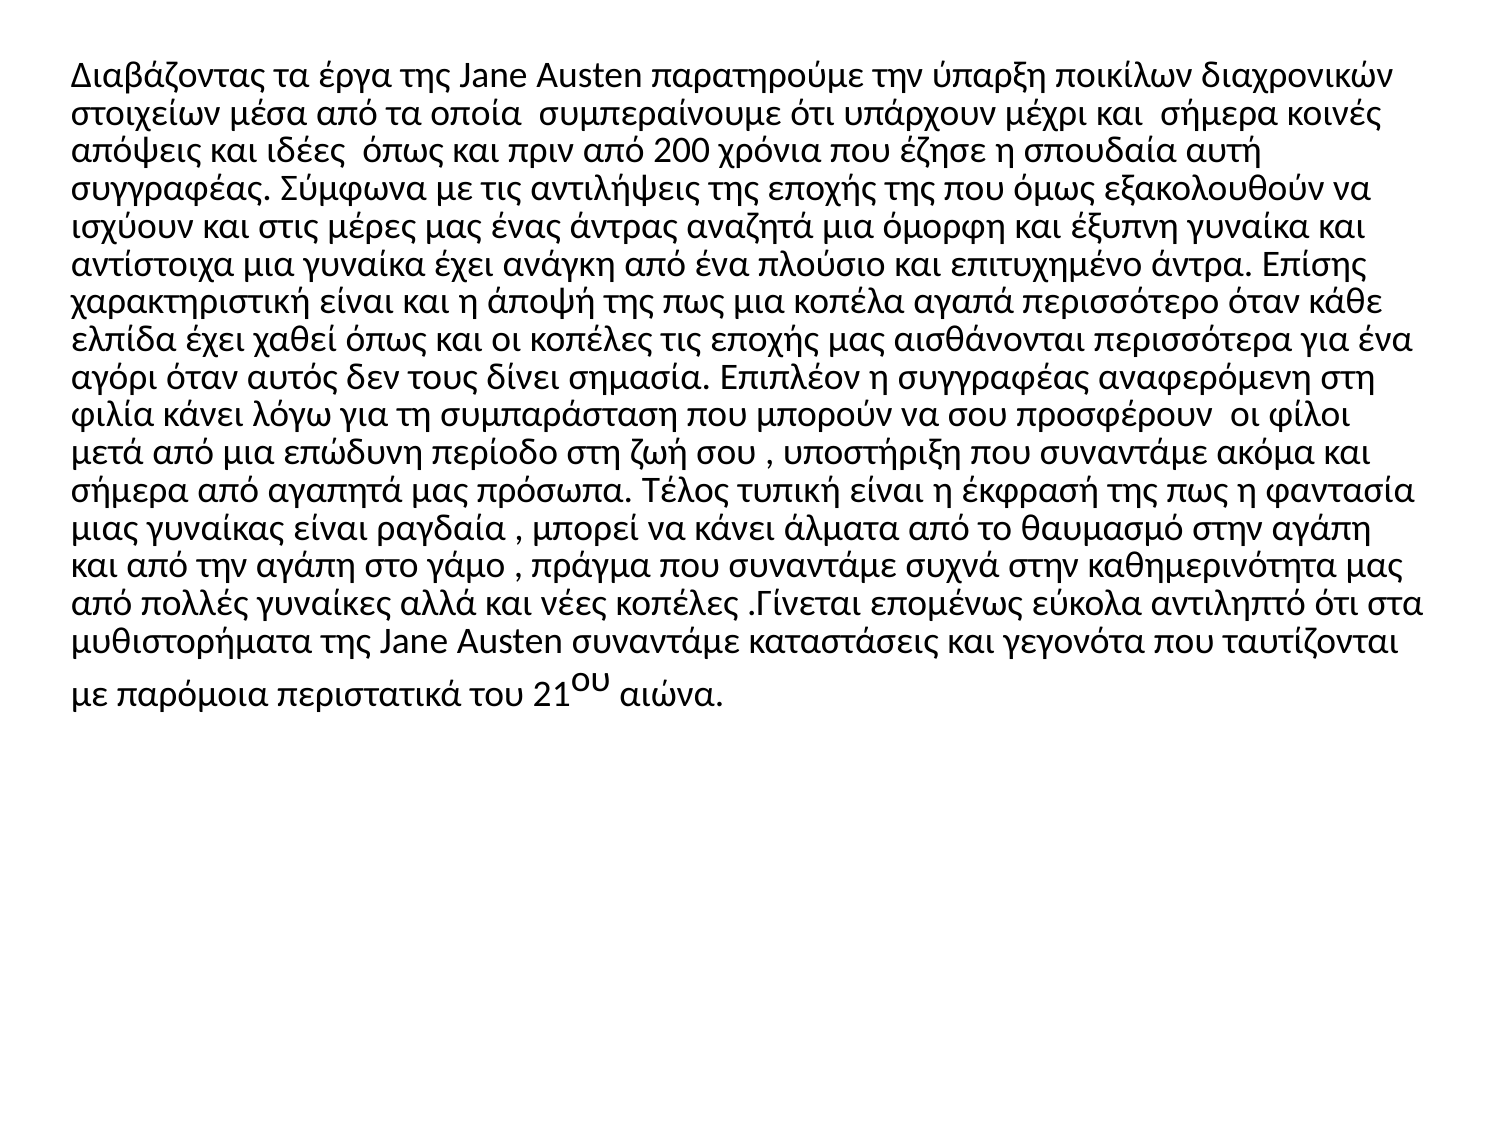

# Διαβάζοντας τα έργα της Jane Austen παρατηρούμε την ύπαρξη ποικίλων διαχρονικών στοιχείων μέσα από τα οποία συμπεραίνουμε ότι υπάρχουν μέχρι και σήμερα κοινές απόψεις και ιδέες όπως και πριν από 200 χρόνια που έζησε η σπουδαία αυτή συγγραφέας. Σύμφωνα με τις αντιλήψεις της εποχής της που όμως εξακολουθούν να ισχύουν και στις μέρες μας ένας άντρας αναζητά μια όμορφη και έξυπνη γυναίκα και αντίστοιχα μια γυναίκα έχει ανάγκη από ένα πλούσιο και επιτυχημένο άντρα. Επίσης χαρακτηριστική είναι και η άποψή της πως μια κοπέλα αγαπά περισσότερο όταν κάθε ελπίδα έχει χαθεί όπως και οι κοπέλες τις εποχής μας αισθάνονται περισσότερα για ένα αγόρι όταν αυτός δεν τους δίνει σημασία. Επιπλέον η συγγραφέας αναφερόμενη στη φιλία κάνει λόγω για τη συμπαράσταση που μπορούν να σου προσφέρουν οι φίλοι μετά από μια επώδυνη περίοδο στη ζωή σου , υποστήριξη που συναντάμε ακόμα και σήμερα από αγαπητά μας πρόσωπα. Τέλος τυπική είναι η έκφρασή της πως η φαντασία μιας γυναίκας είναι ραγδαία , μπορεί να κάνει άλματα από το θαυμασμό στην αγάπη και από την αγάπη στο γάμο , πράγμα που συναντάμε συχνά στην καθημερινότητα μας από πολλές γυναίκες αλλά και νέες κοπέλες .Γίνεται επομένως εύκολα αντιληπτό ότι στα μυθιστορήματα της Jane Austen συναντάμε καταστάσεις και γεγονότα που ταυτίζονται με παρόμοια περιστατικά του 21ου αιώνα.